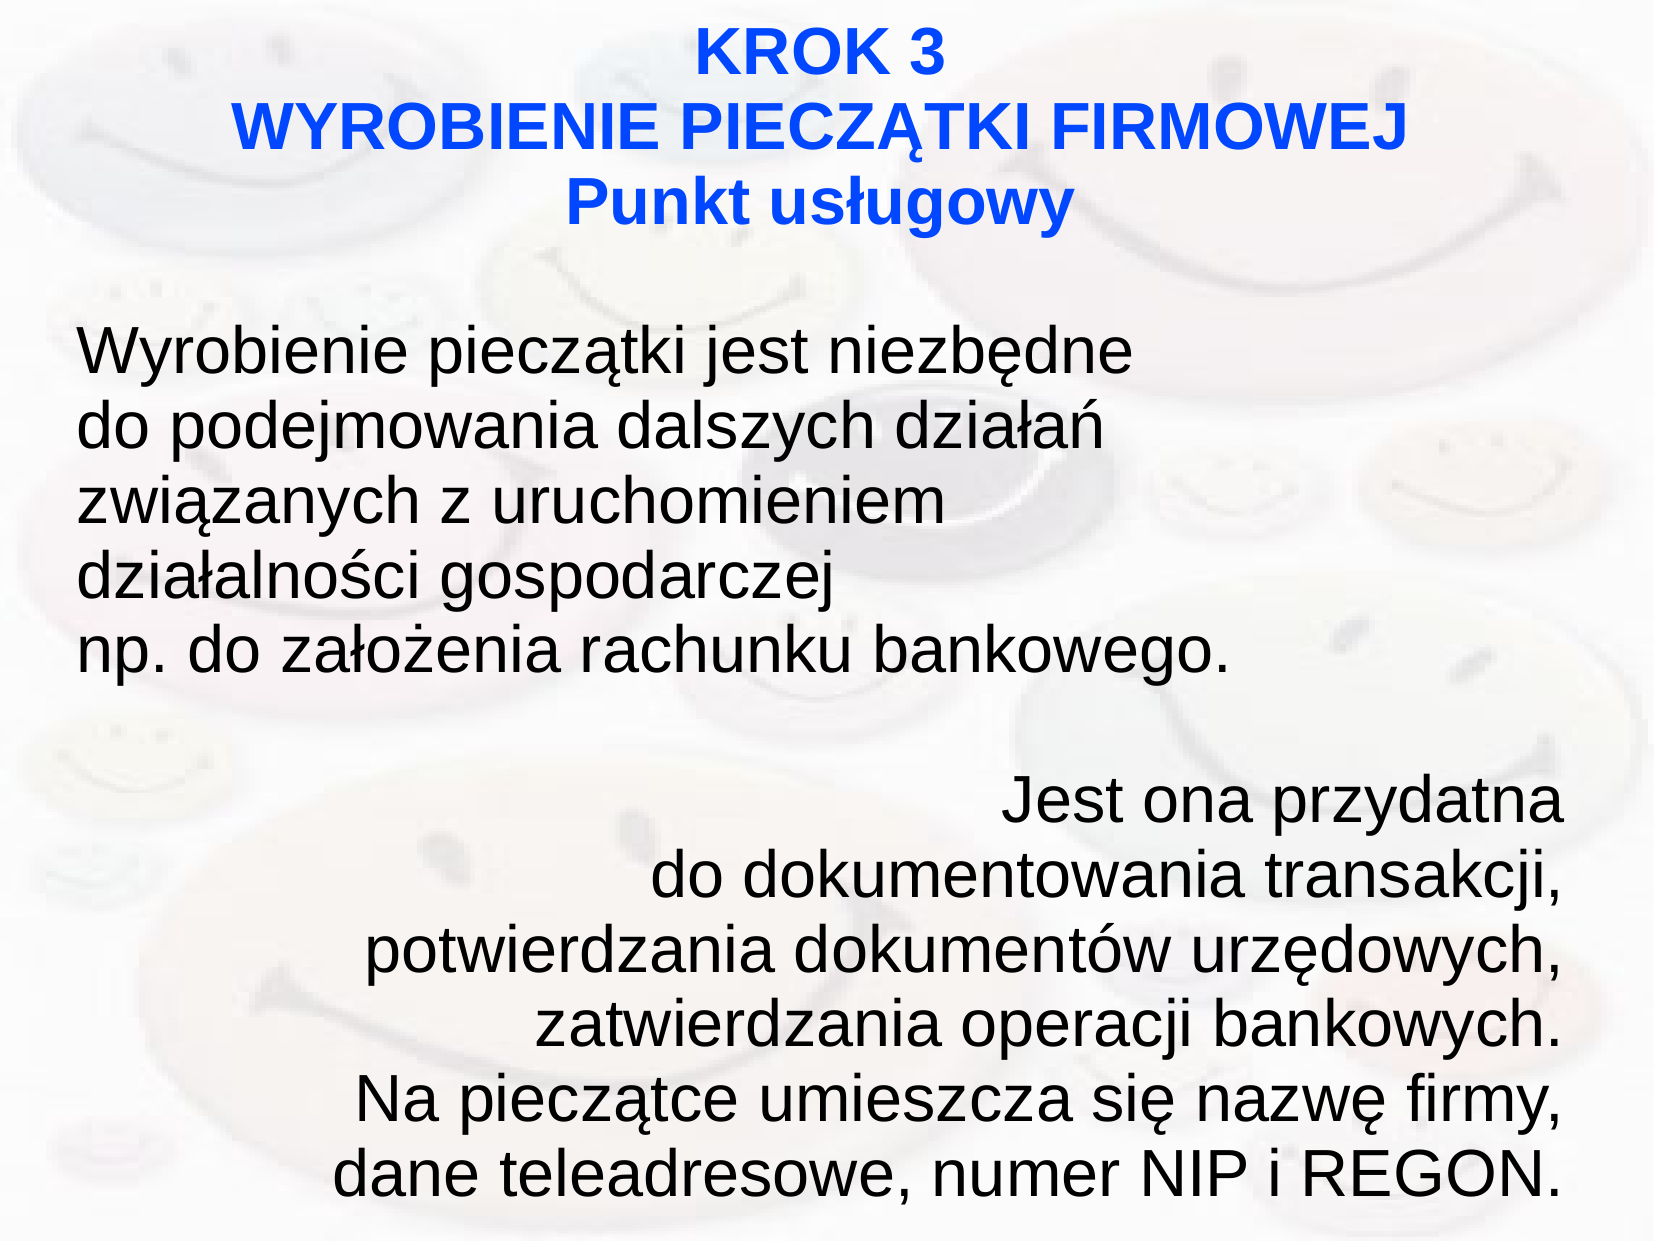

# KROK 3
WYROBIENIE PIECZĄTKI FIRMOWEJ
Punkt usługowy
Wyrobienie pieczątki jest niezbędne
do podejmowania dalszych działań
związanych z uruchomieniem
działalności gospodarczej
np. do założenia rachunku bankowego.
Jest ona przydatna
do dokumentowania transakcji,
potwierdzania dokumentów urzędowych,
zatwierdzania operacji bankowych.
Na pieczątce umieszcza się nazwę firmy,
dane teleadresowe, numer NIP i REGON.